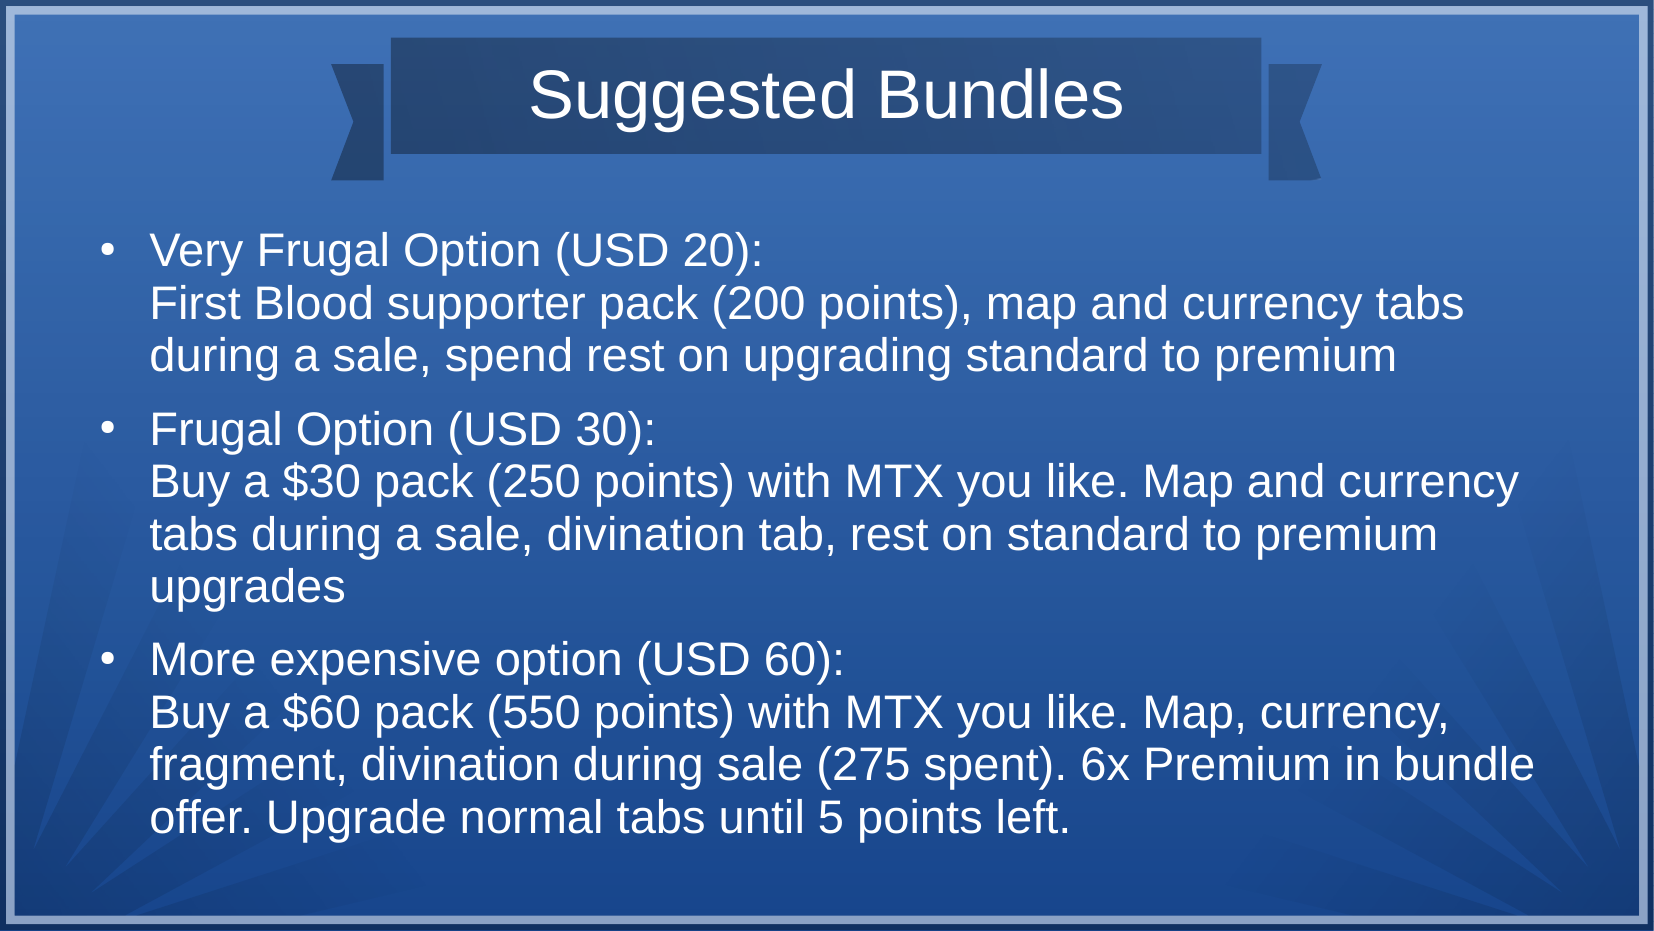

# Suggested Bundles
Very Frugal Option (USD 20): First Blood supporter pack (200 points), map and currency tabs during a sale, spend rest on upgrading standard to premium
Frugal Option (USD 30): Buy a $30 pack (250 points) with MTX you like. Map and currency tabs during a sale, divination tab, rest on standard to premium upgrades
More expensive option (USD 60): Buy a $60 pack (550 points) with MTX you like. Map, currency, fragment, divination during sale (275 spent). 6x Premium in bundle offer. Upgrade normal tabs until 5 points left.